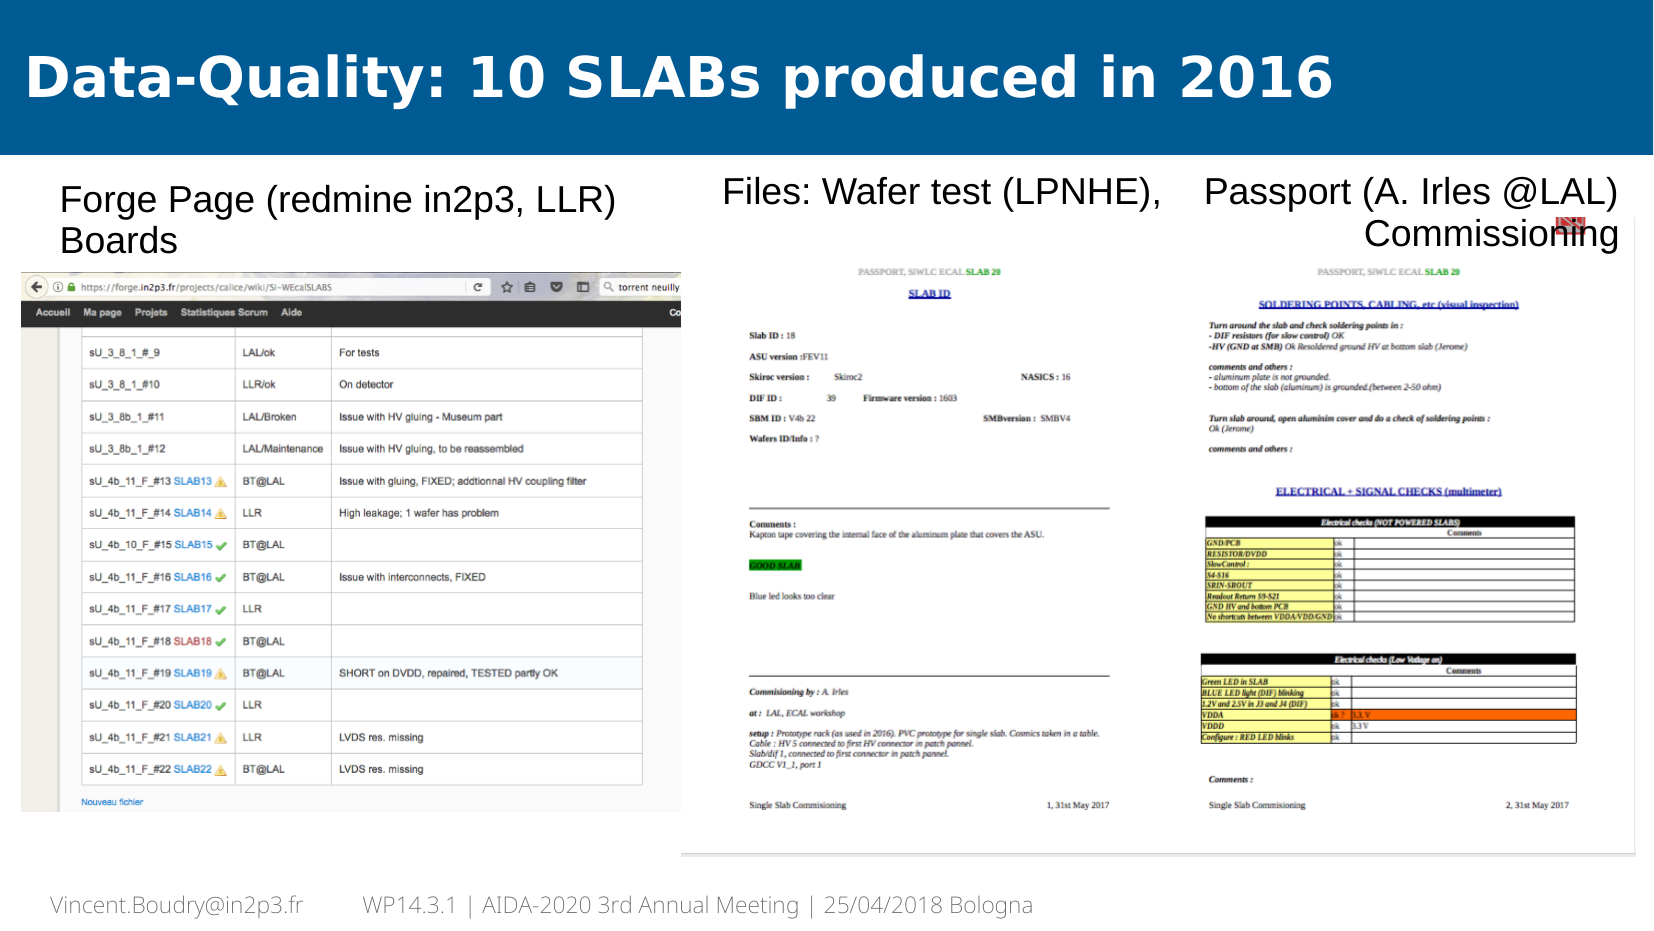

# Data-Quality: 10 SLABs produced in 2016
Files: Wafer test (LPNHE), Passport (A. Irles @LAL)
Commissioning
Forge Page (redmine in2p3, LLR)
Boards
Vincent.Boudry@in2p3.fr
 WP14.3.1 | AIDA-2020 3rd Annual Meeting | 25/04/2018 Bologna